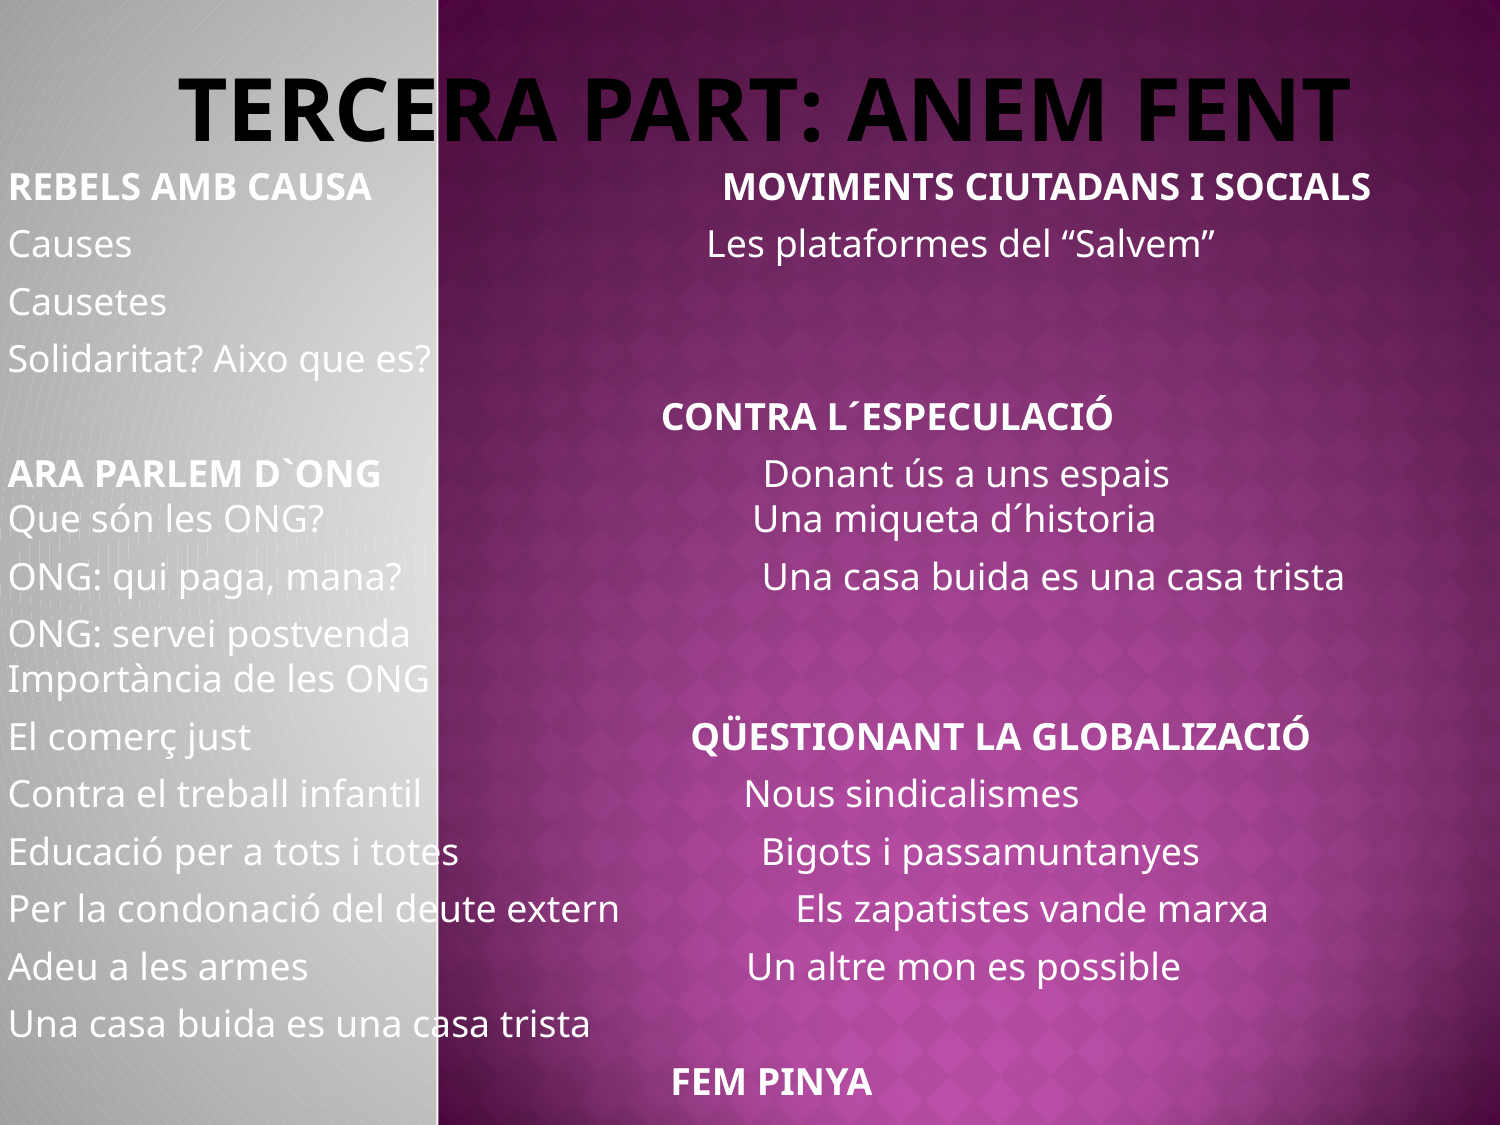

# TERCERA PART: ANEM FENT
REBELS AMB CAUSA MOVIMENTS CIUTADANS I SOCIALS
Causes Les plataformes del “Salvem”
Causetes
Solidaritat? Aixo que es?
 CONTRA L´ESPECULACIÓ
ARA PARLEM D`ONG Donant ús a uns espais Que són les ONG? Una miqueta d´historia
ONG: qui paga, mana? Una casa buida es una casa trista
ONG: servei postvenda Importància de les ONG
El comerç just QÜESTIONANT LA GLOBALIZACIÓ
Contra el treball infantil Nous sindicalismes
Educació per a tots i totes Bigots i passamuntanyes
Per la condonació del deute extern Els zapatistes vande marxa
Adeu a les armes Un altre mon es possible
Una casa buida es una casa trista
 FEM PINYA